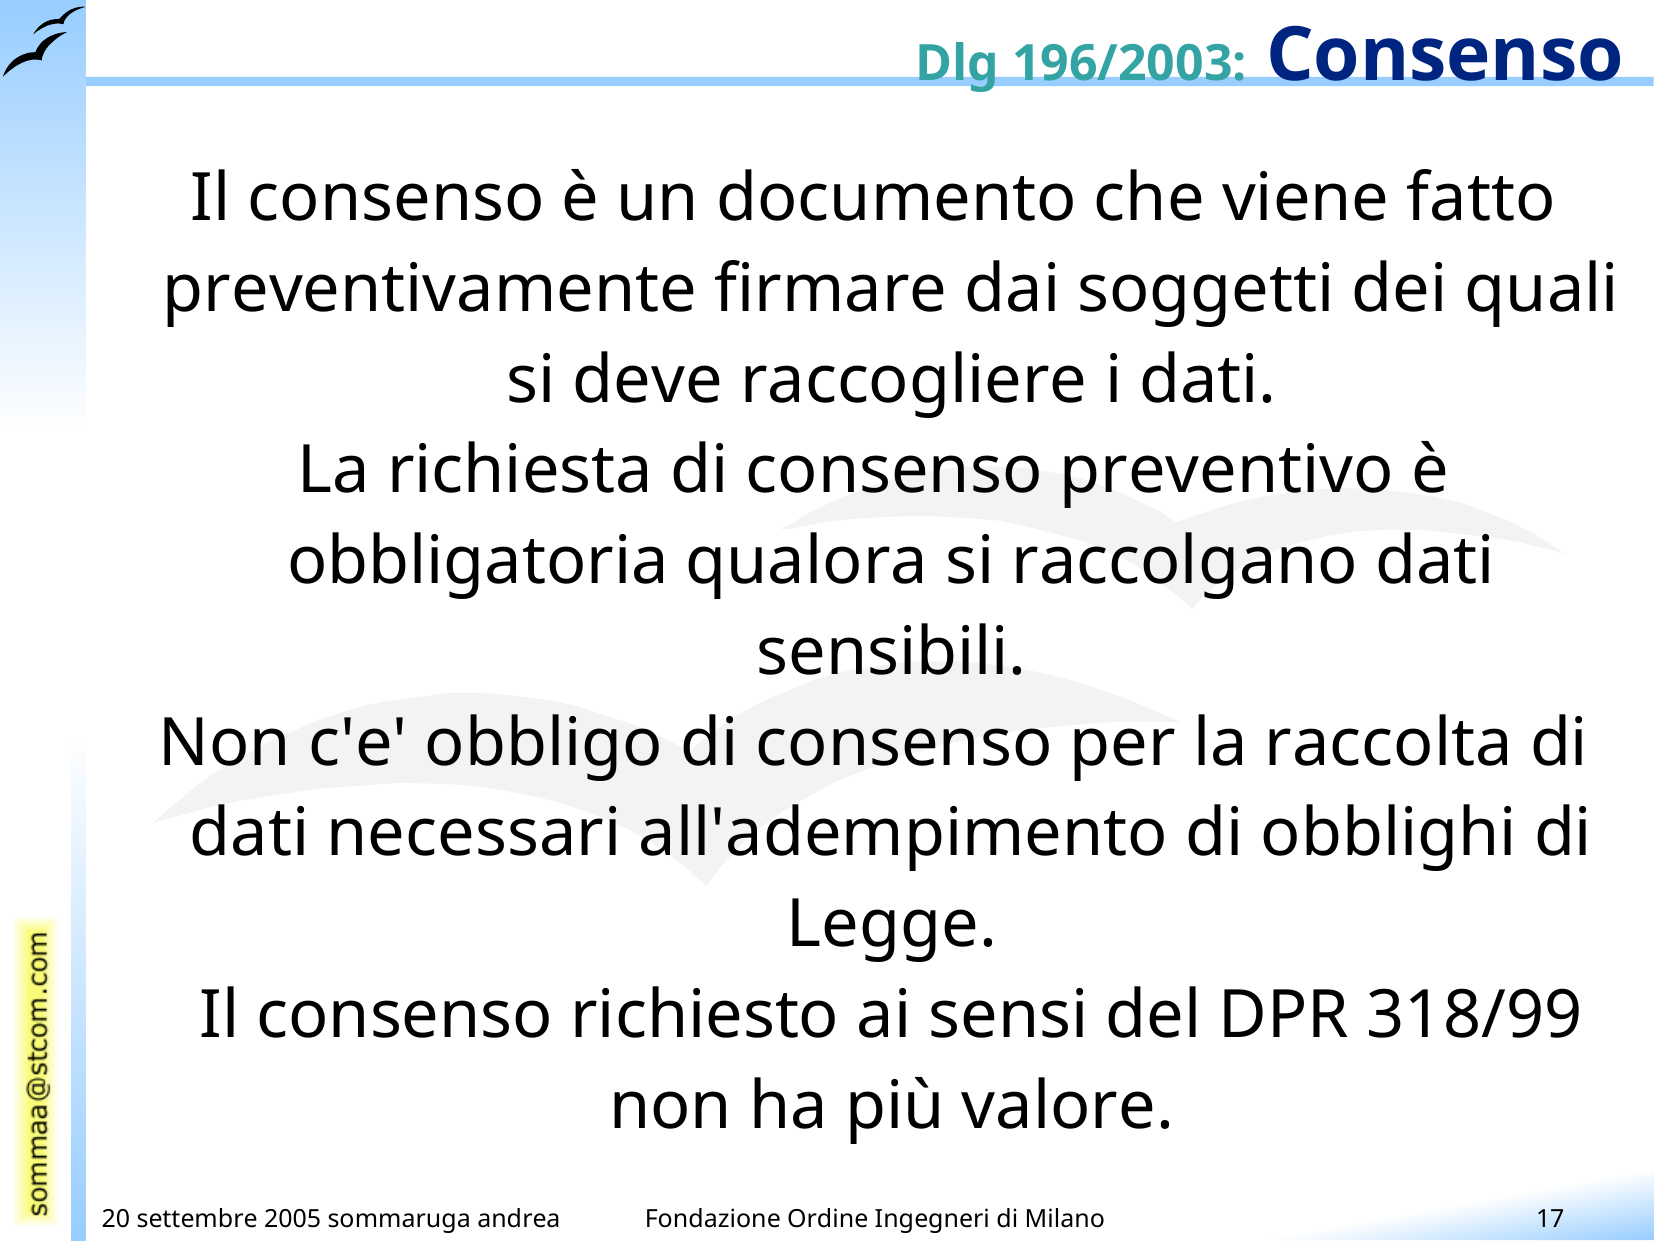

# Dlg 196/2003: Consenso
Il consenso è un documento che viene fatto preventivamente firmare dai soggetti dei quali si deve raccogliere i dati.
La richiesta di consenso preventivo è obbligatoria qualora si raccolgano dati sensibili.
Non c'e' obbligo di consenso per la raccolta di dati necessari all'adempimento di obblighi di Legge.
Il consenso richiesto ai sensi del DPR 318/99 non ha più valore.